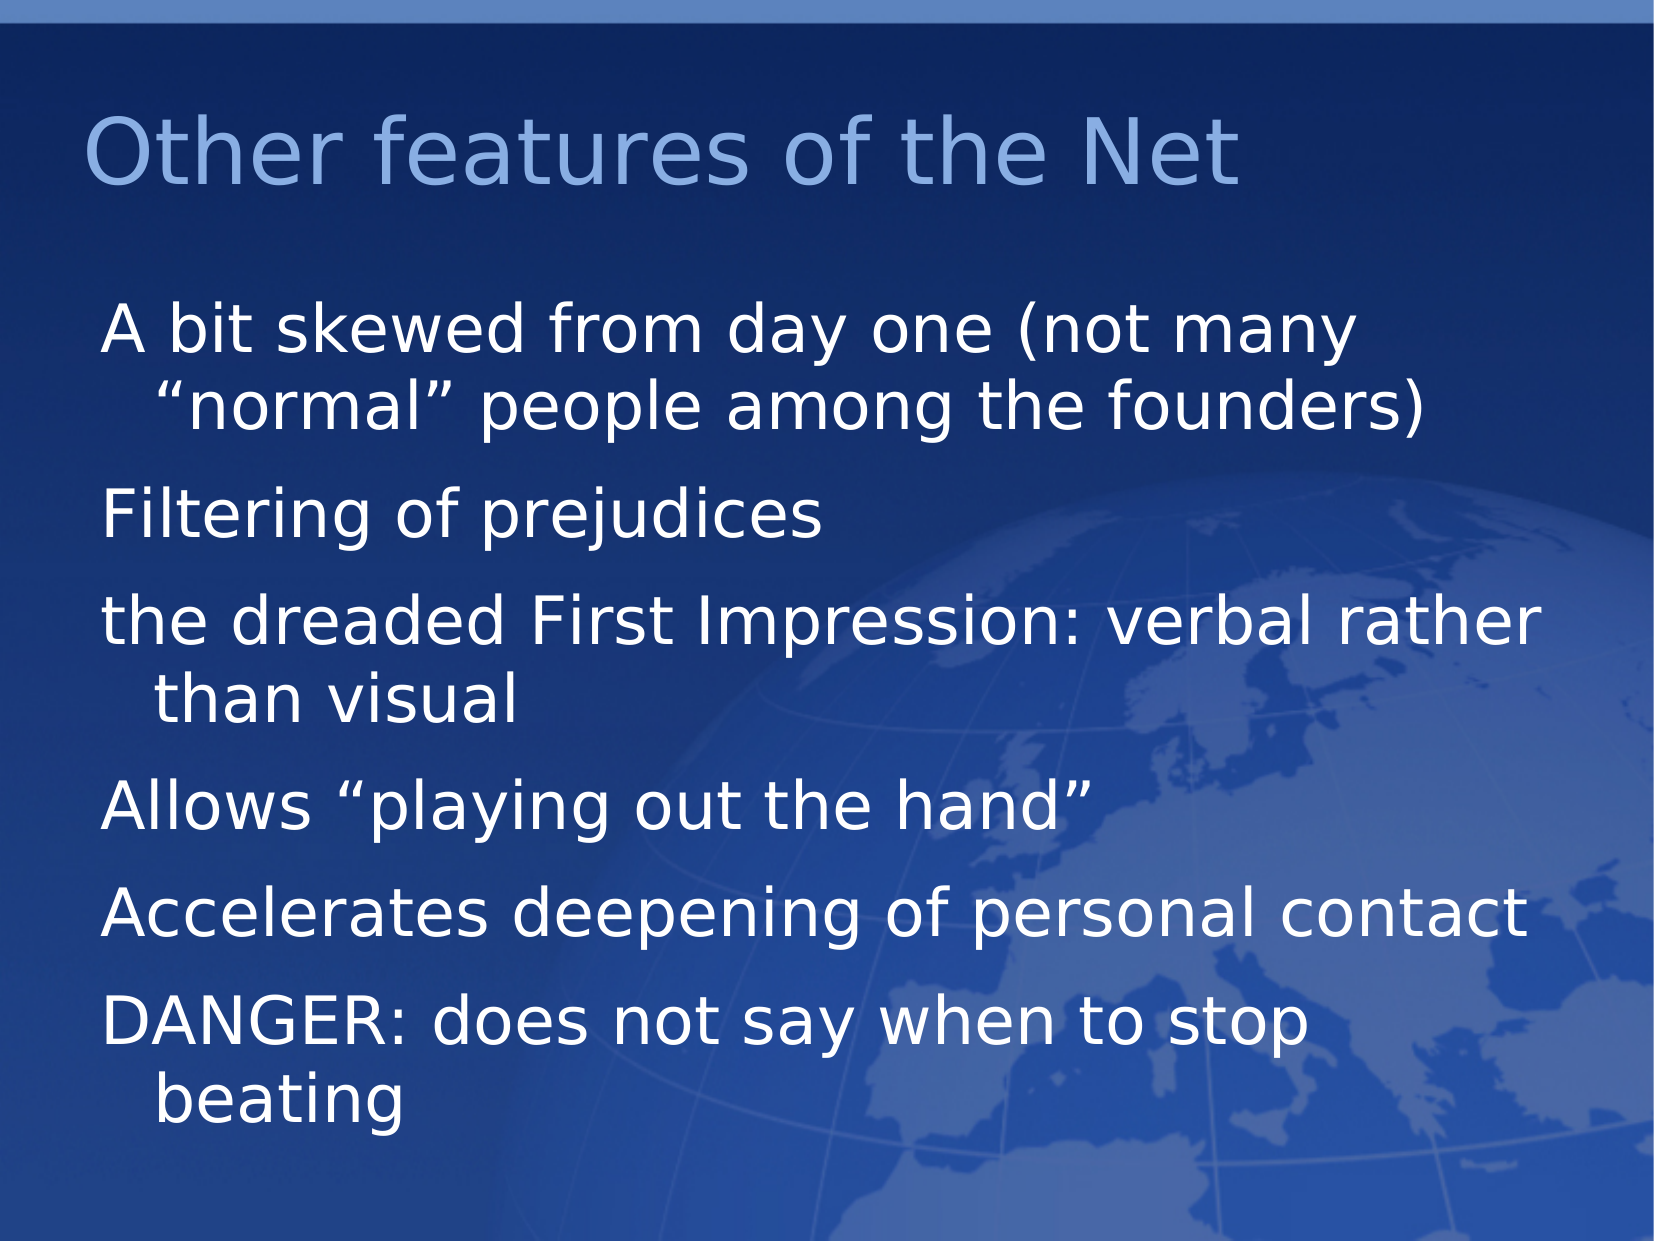

# Other features of the Net
A bit skewed from day one (not many “normal” people among the founders)
Filtering of prejudices
the dreaded First Impression: verbal rather than visual
Allows “playing out the hand”
Accelerates deepening of personal contact
DANGER: does not say when to stop beating